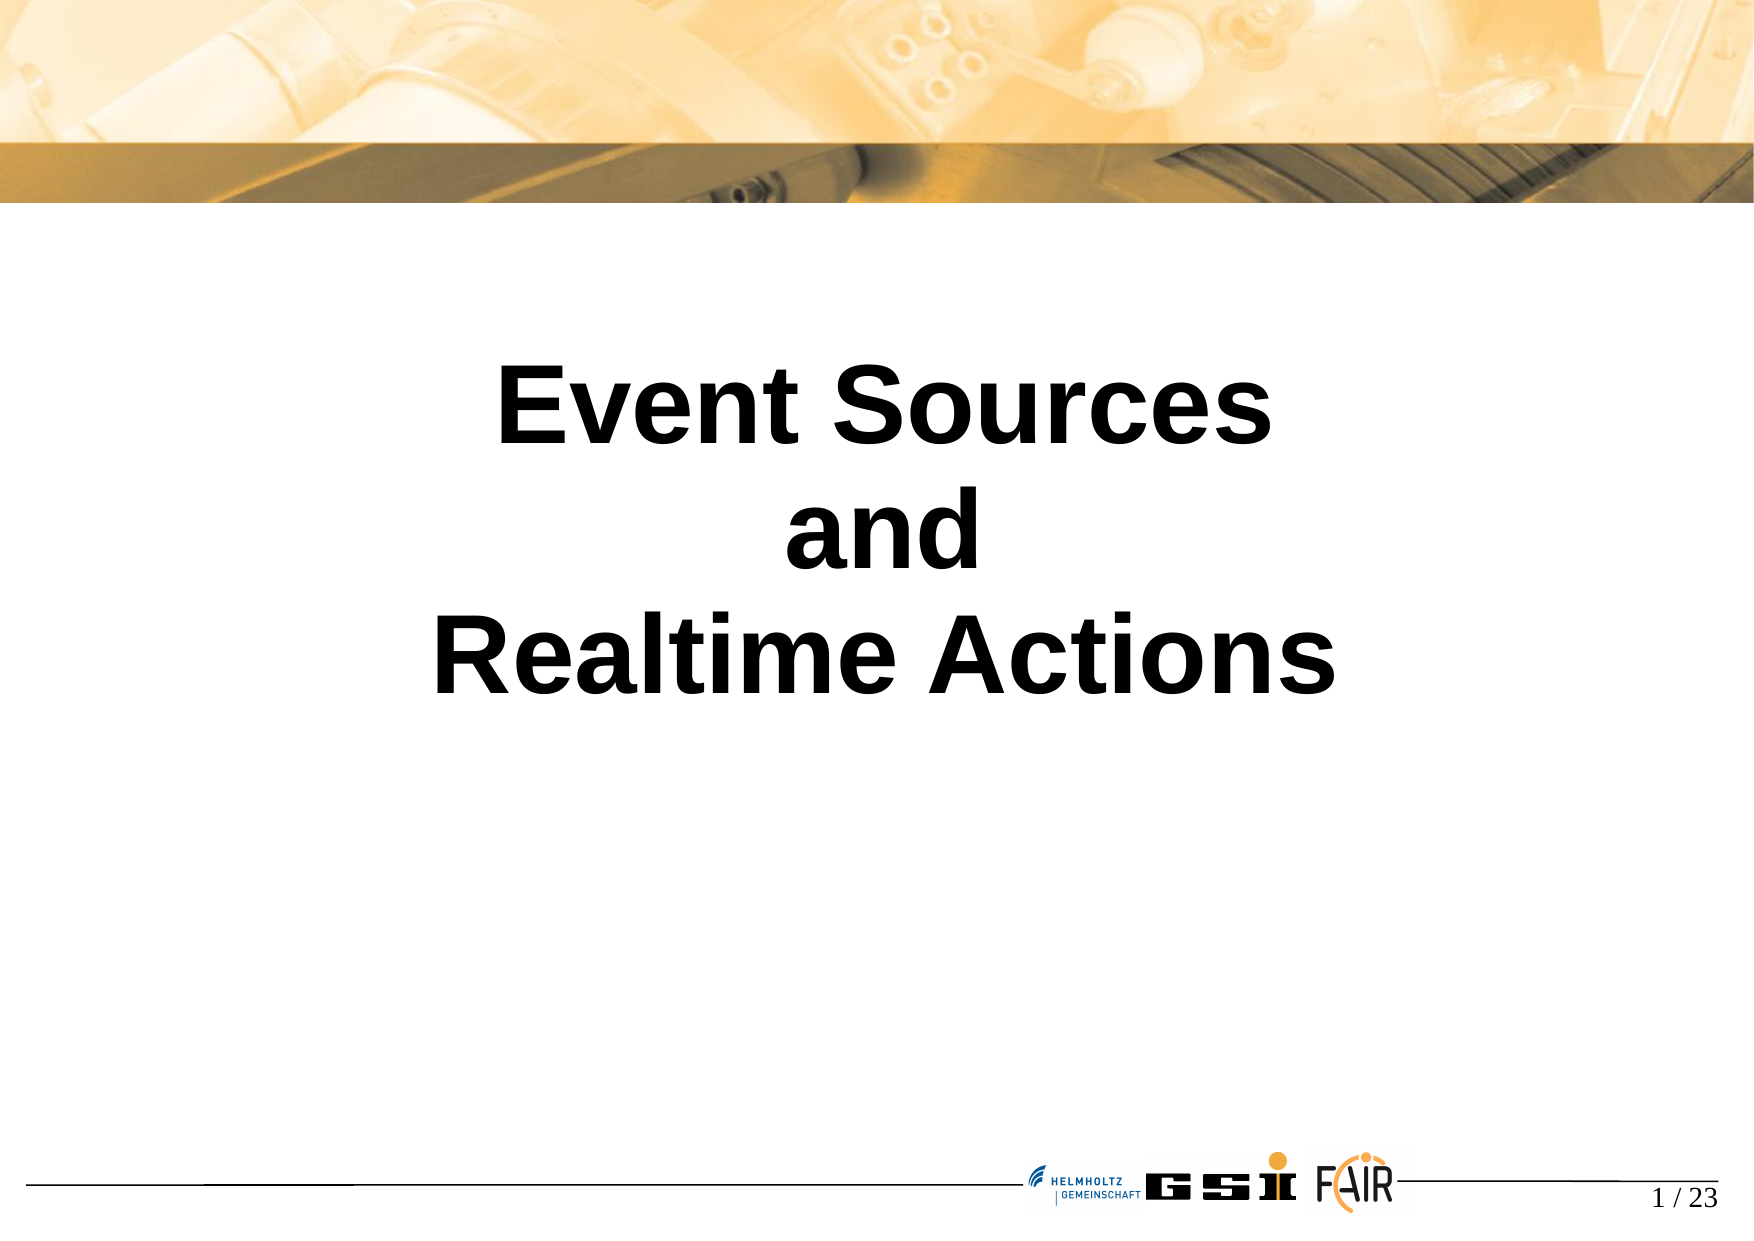

# Event Sources
and
Realtime Actions
1